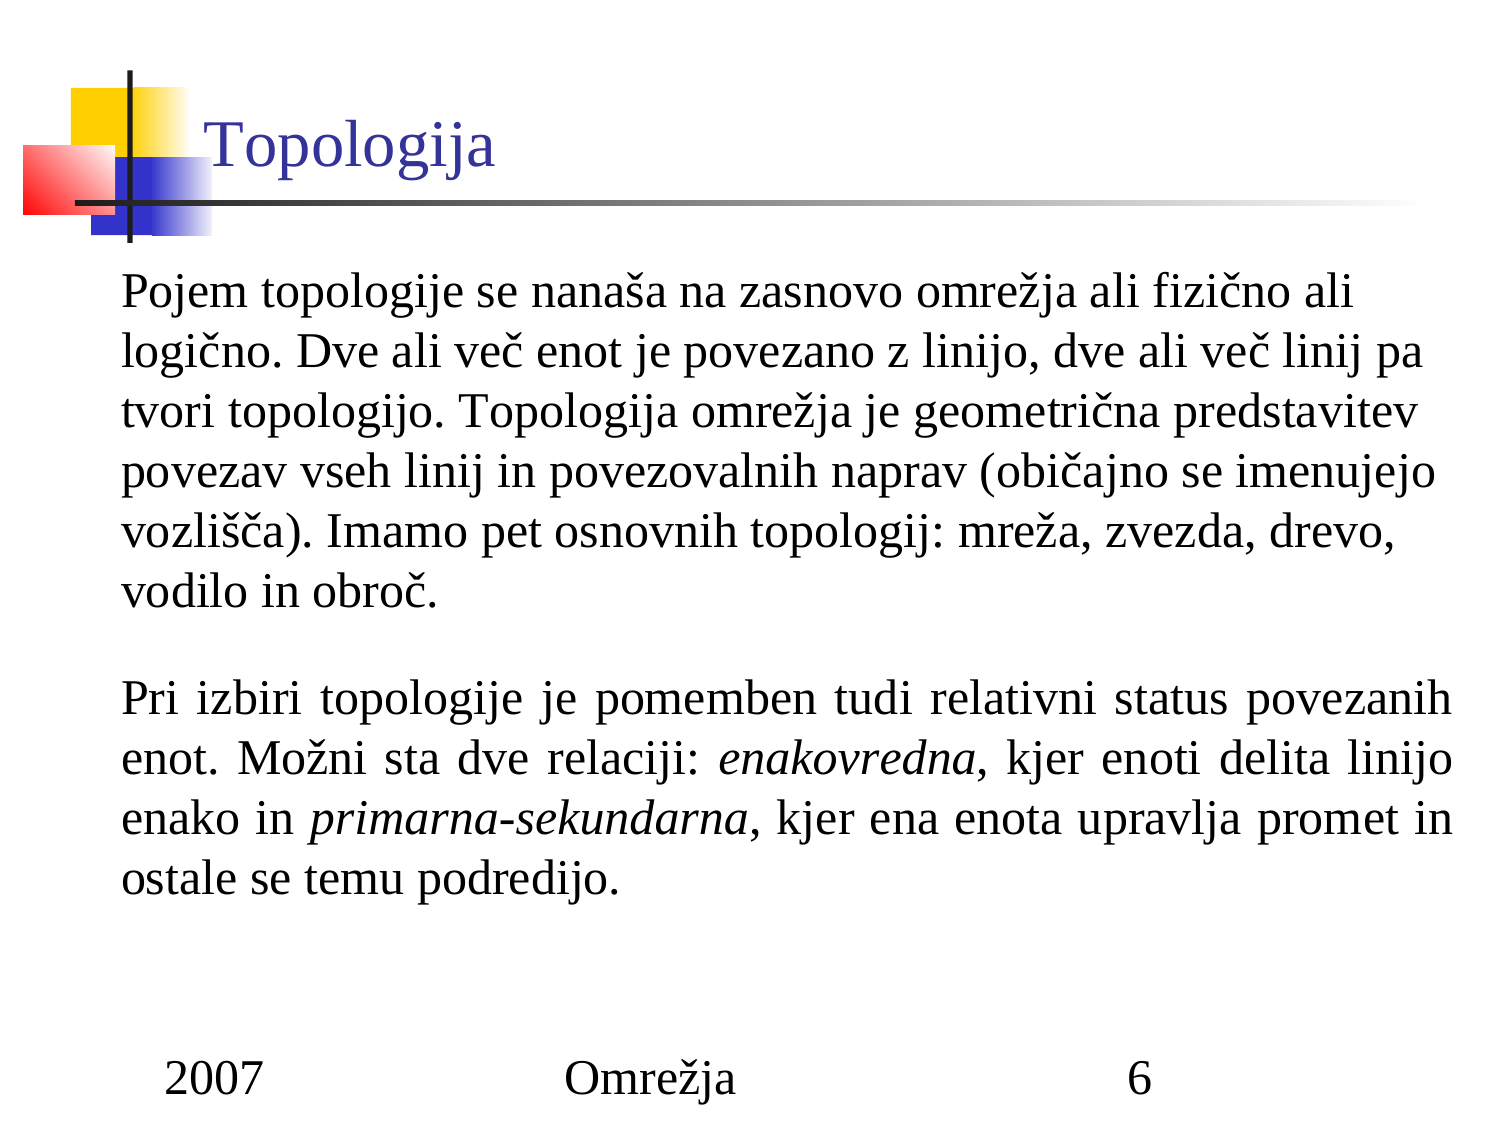

# Topologija
	Pojem topologije se nanaša na zasnovo omrežja ali fizično ali logično. Dve ali več enot je povezano z linijo, dve ali več linij pa tvori topologijo. Topologija omrežja je geometrična predstavitev povezav vseh linij in povezovalnih naprav (običajno se imenujejo vozlišča). Imamo pet osnovnih topologij: mreža, zvezda, drevo, vodilo in obroč.
	Pri izbiri topologije je pomemben tudi relativni status povezanih enot. Možni sta dve relaciji: enakovredna, kjer enoti delita linijo enako in primarna-sekundarna, kjer ena enota upravlja promet in ostale se temu podredijo.
2007
Omrežja
6